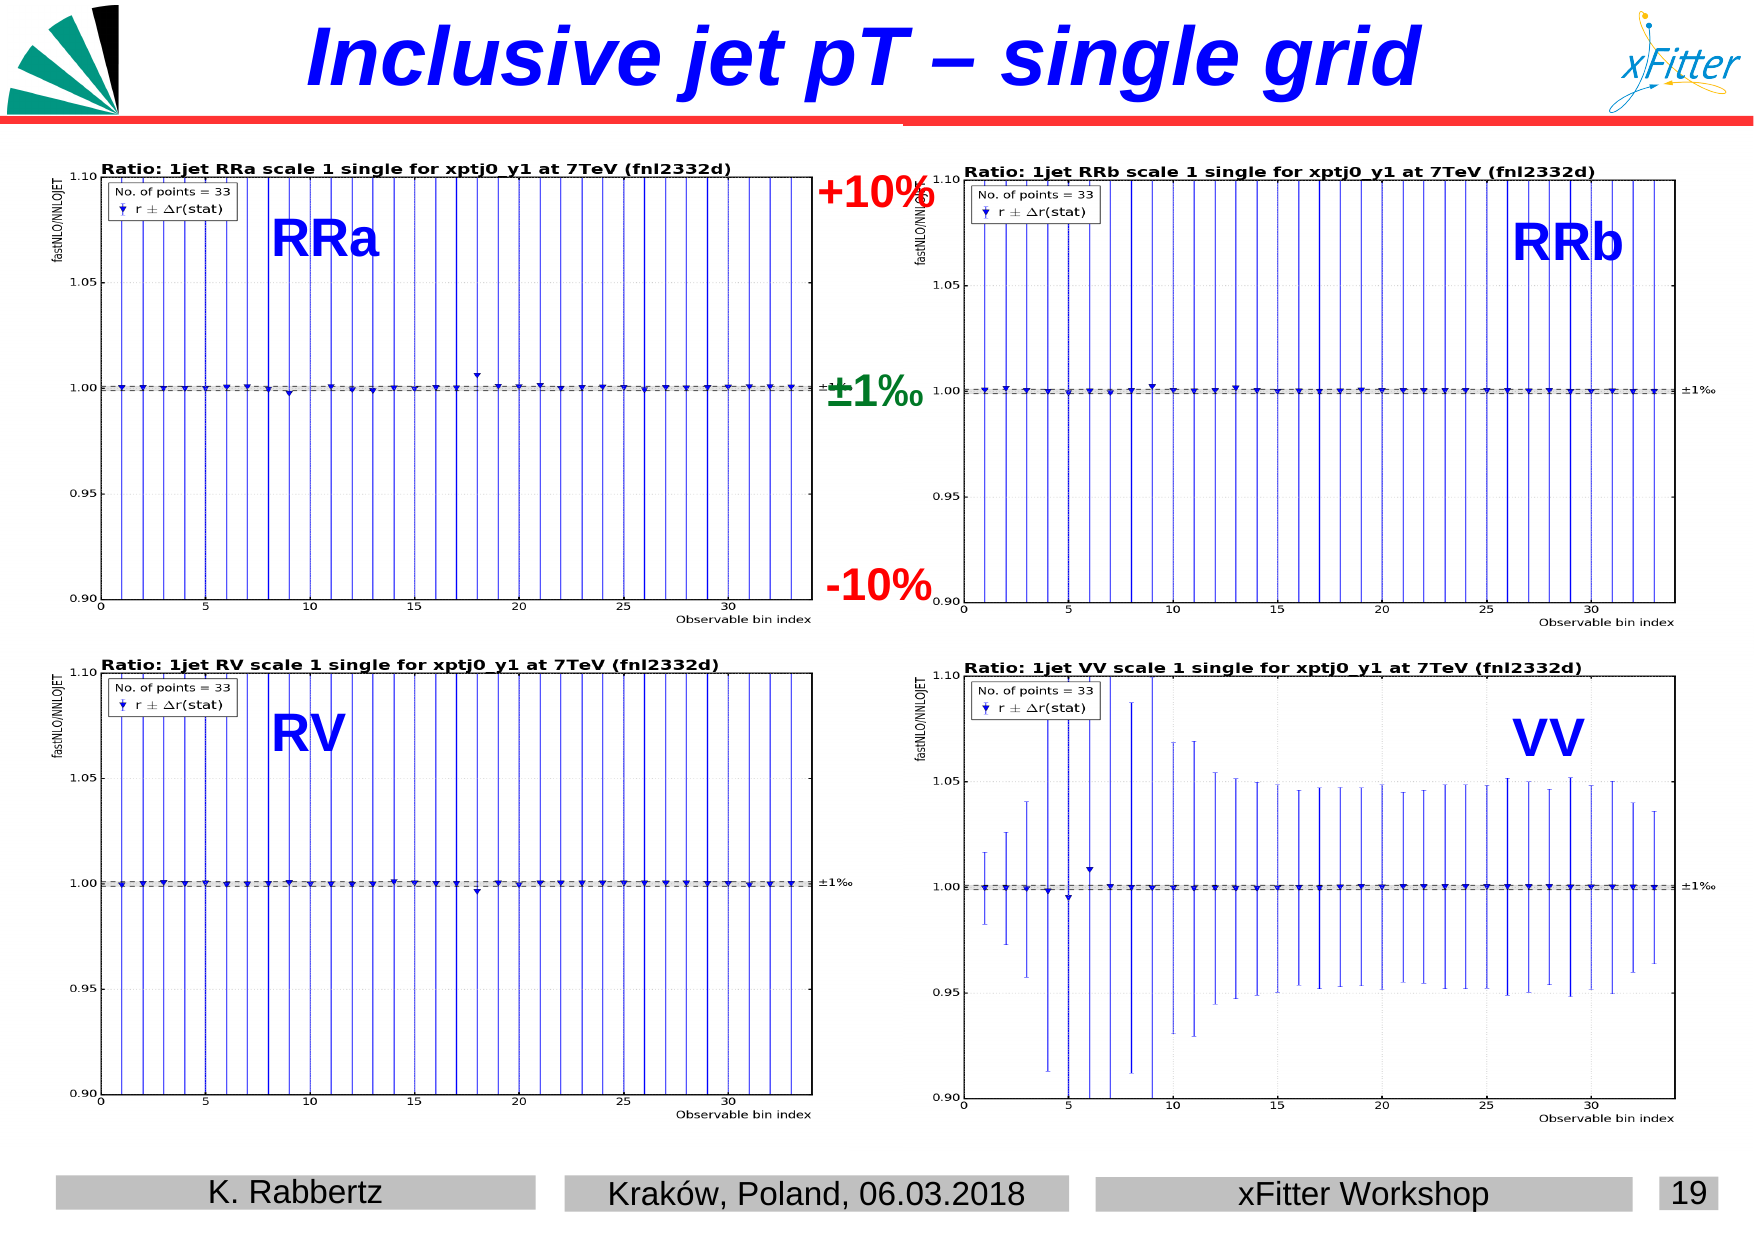

# Inclusive jet pT – single grid
+10%
±1‰
-10%
RRa
RRb
RV
VV